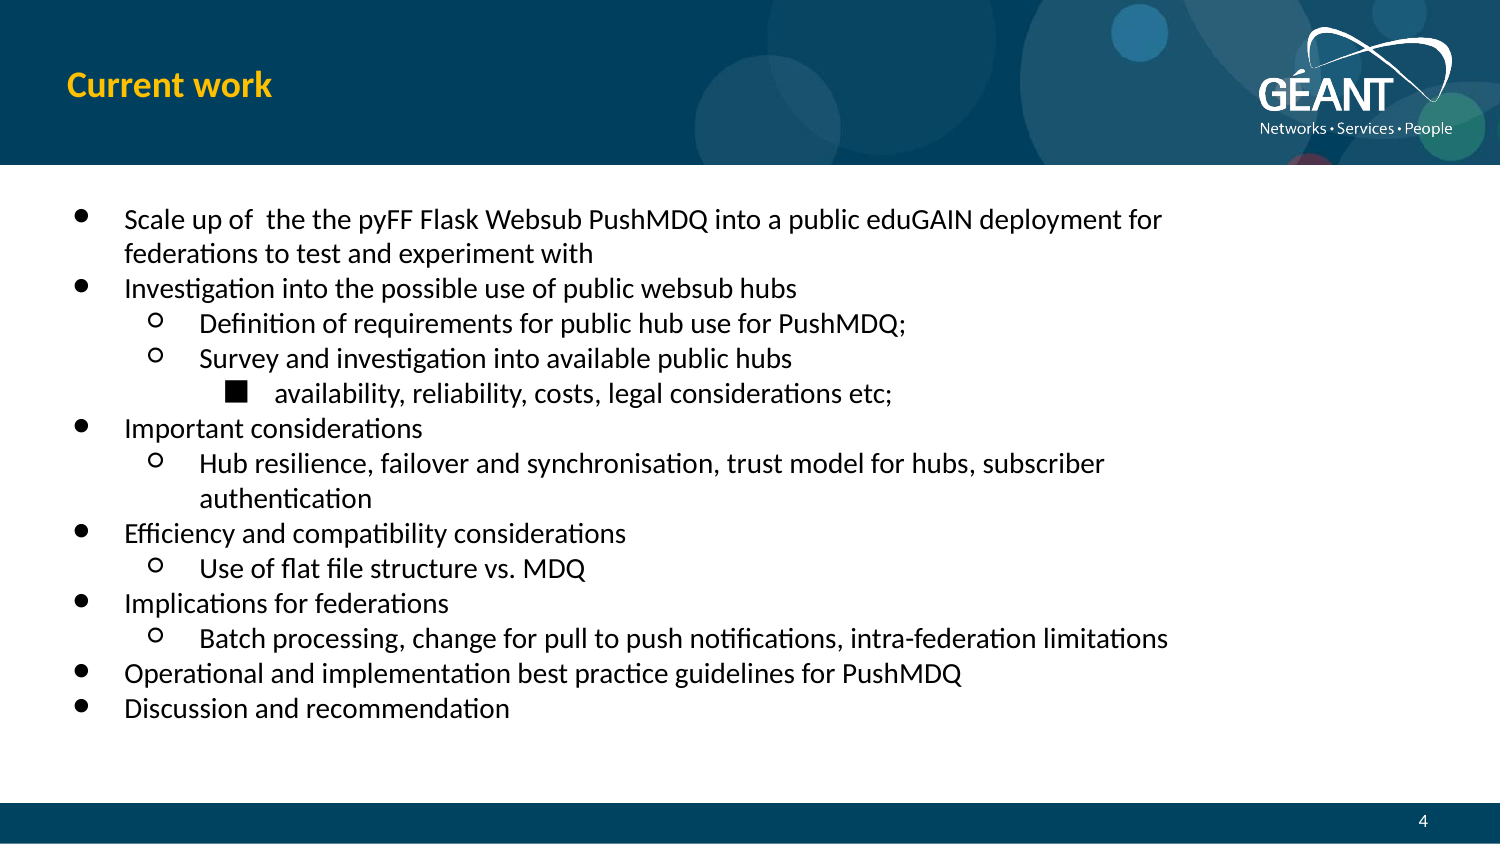

# Current work
Scale up of the the pyFF Flask Websub PushMDQ into a public eduGAIN deployment for federations to test and experiment with
Investigation into the possible use of public websub hubs
Definition of requirements for public hub use for PushMDQ;
Survey and investigation into available public hubs
availability, reliability, costs, legal considerations etc;
Important considerations
Hub resilience, failover and synchronisation, trust model for hubs, subscriber authentication
Efficiency and compatibility considerations
Use of flat file structure vs. MDQ
Implications for federations
Batch processing, change for pull to push notifications, intra-federation limitations
Operational and implementation best practice guidelines for PushMDQ
Discussion and recommendation